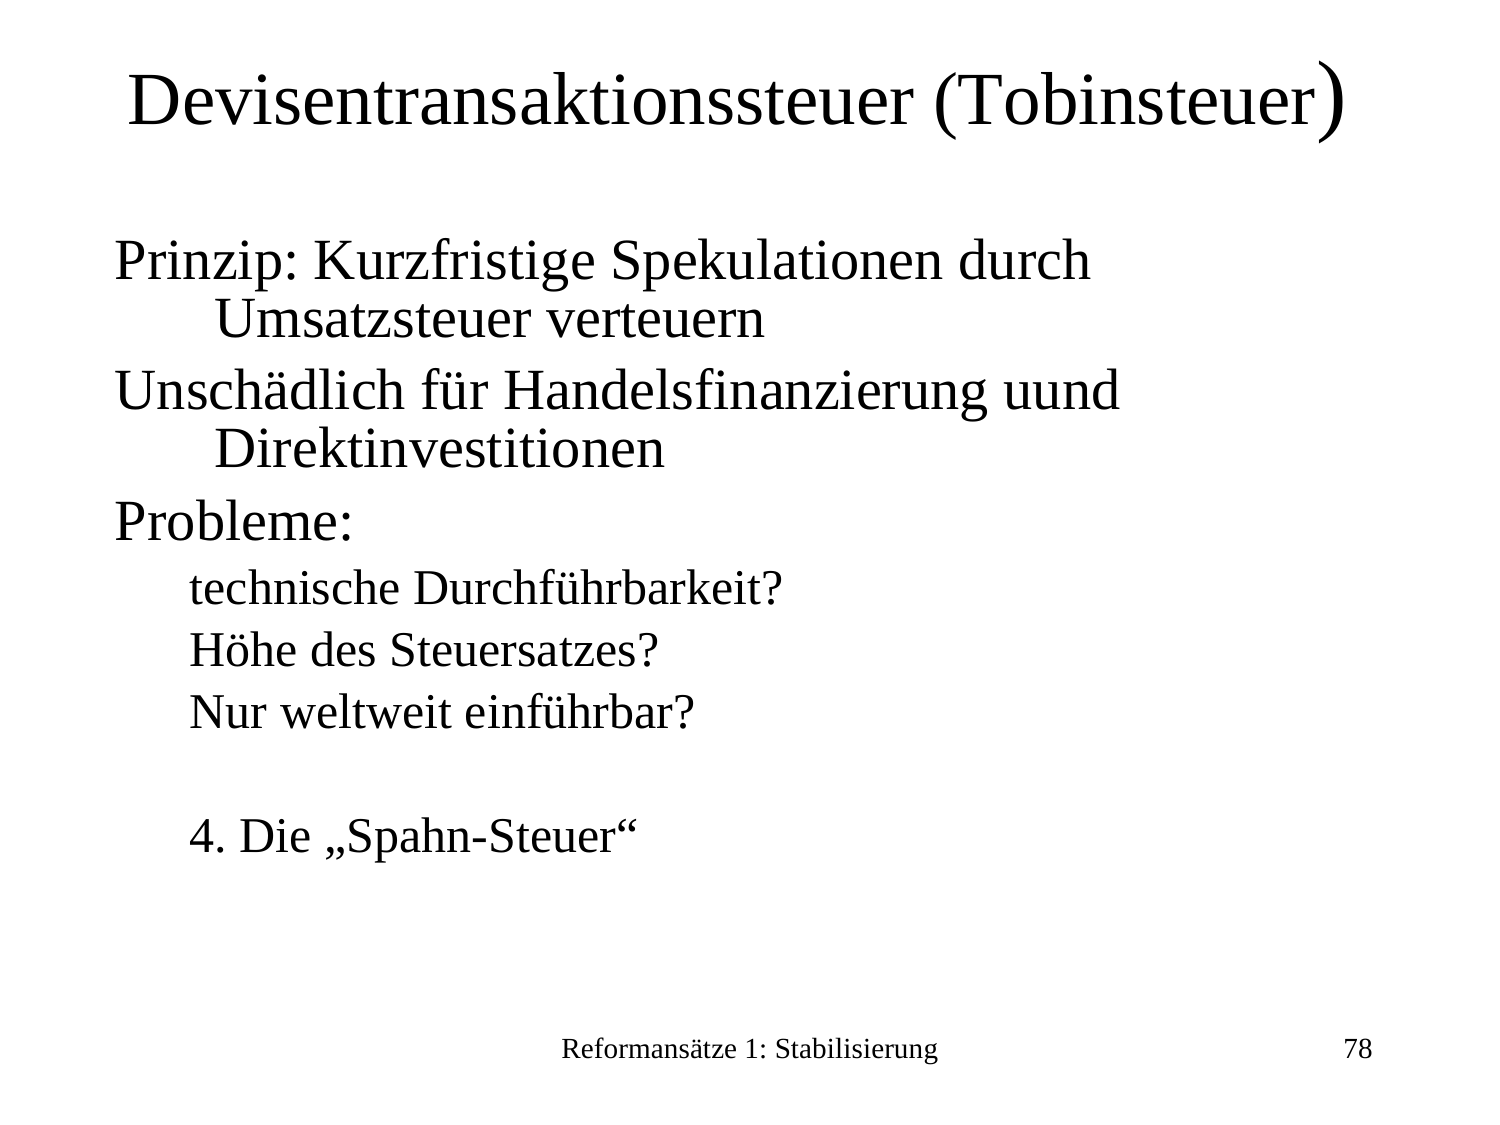

# Devisentransaktionssteuer (Tobinsteuer)
Prinzip: Kurzfristige Spekulationen durch Umsatzsteuer verteuern
Unschädlich für Handelsfinanzierung uund Direktinvestitionen
Probleme:
technische Durchführbarkeit?
Höhe des Steuersatzes?
Nur weltweit einführbar?
4. Die „Spahn-Steuer“
Reformansätze 1: Stabilisierung
78